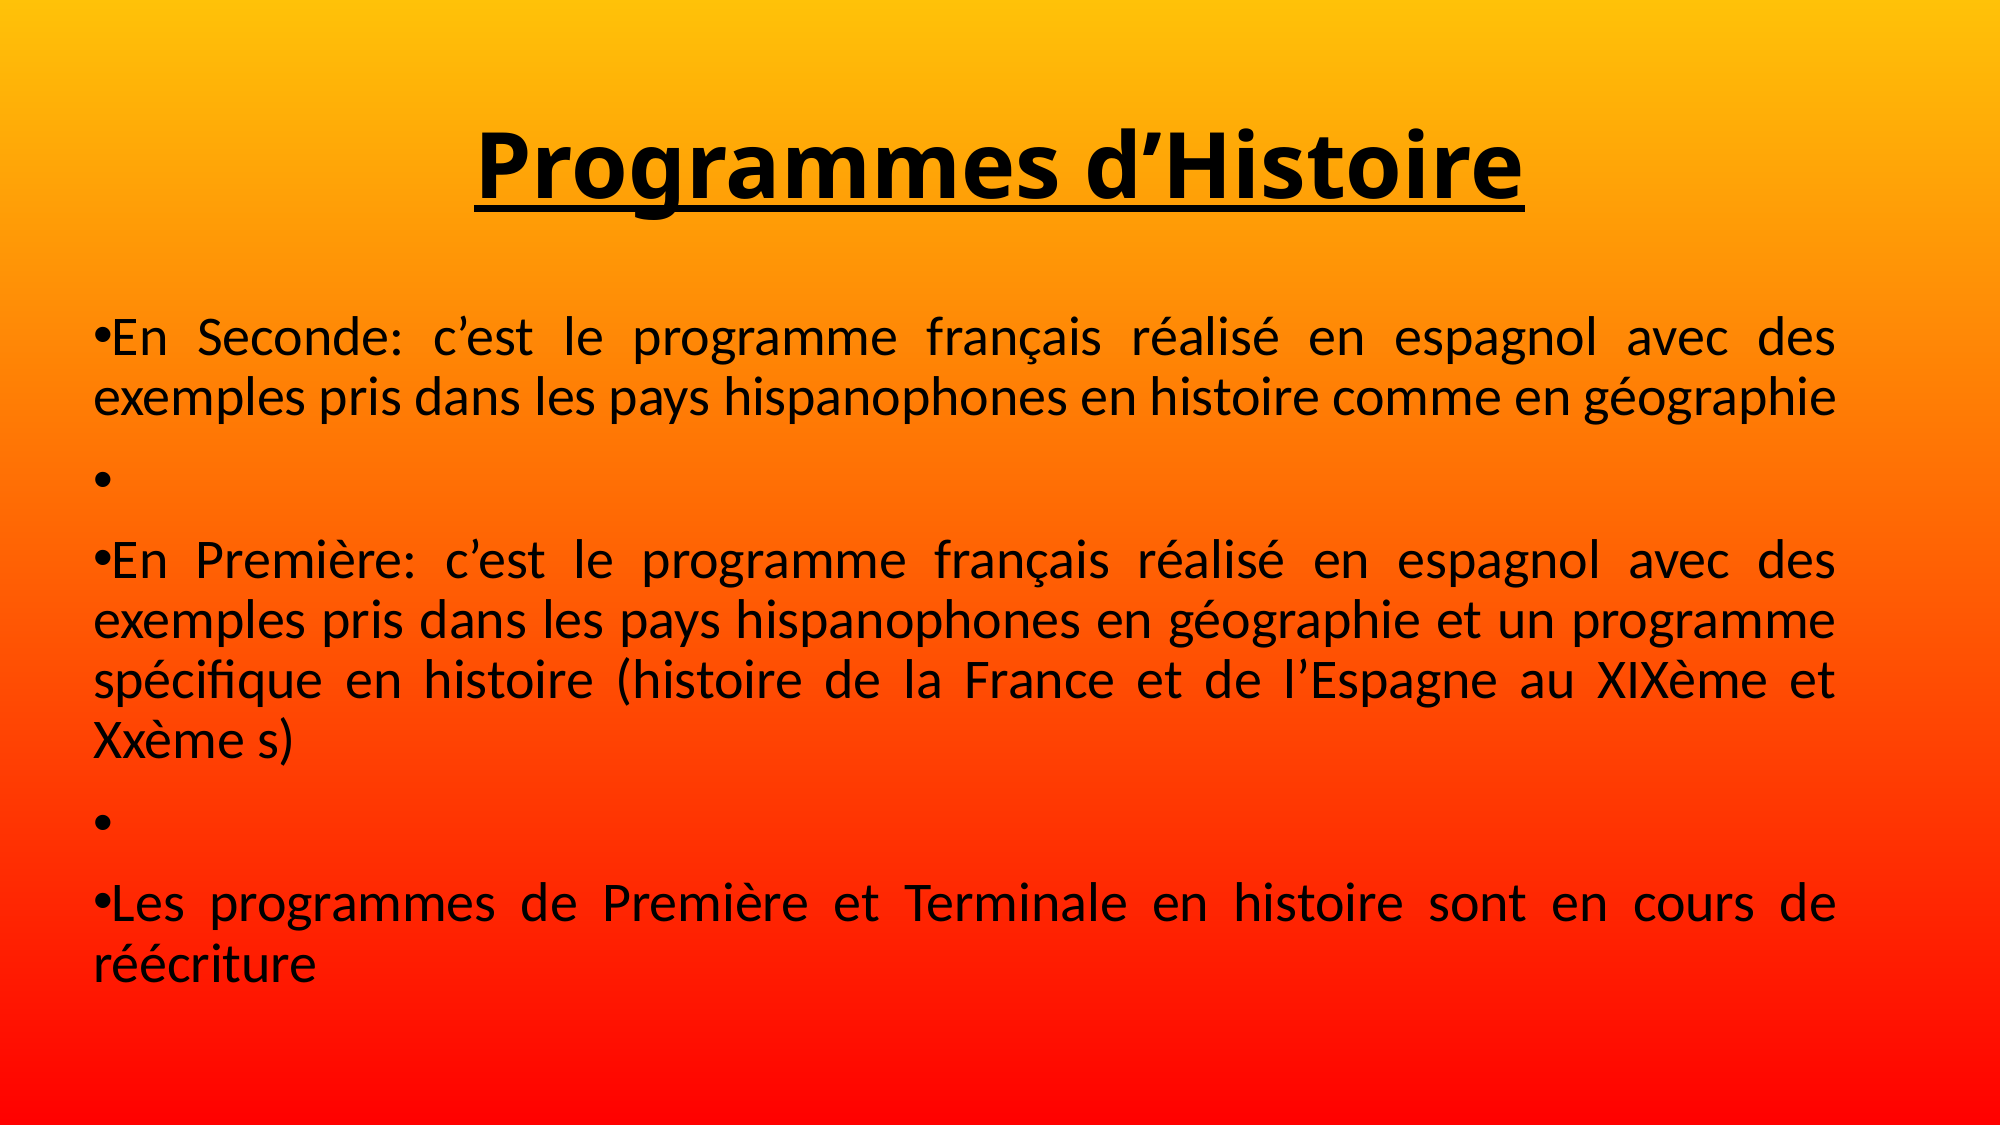

# Programmes d’Histoire
En Seconde: c’est le programme français réalisé en espagnol avec des exemples pris dans les pays hispanophones en histoire comme en géographie
En Première: c’est le programme français réalisé en espagnol avec des exemples pris dans les pays hispanophones en géographie et un programme spécifique en histoire (histoire de la France et de l’Espagne au XIXème et Xxème s)
Les programmes de Première et Terminale en histoire sont en cours de réécriture